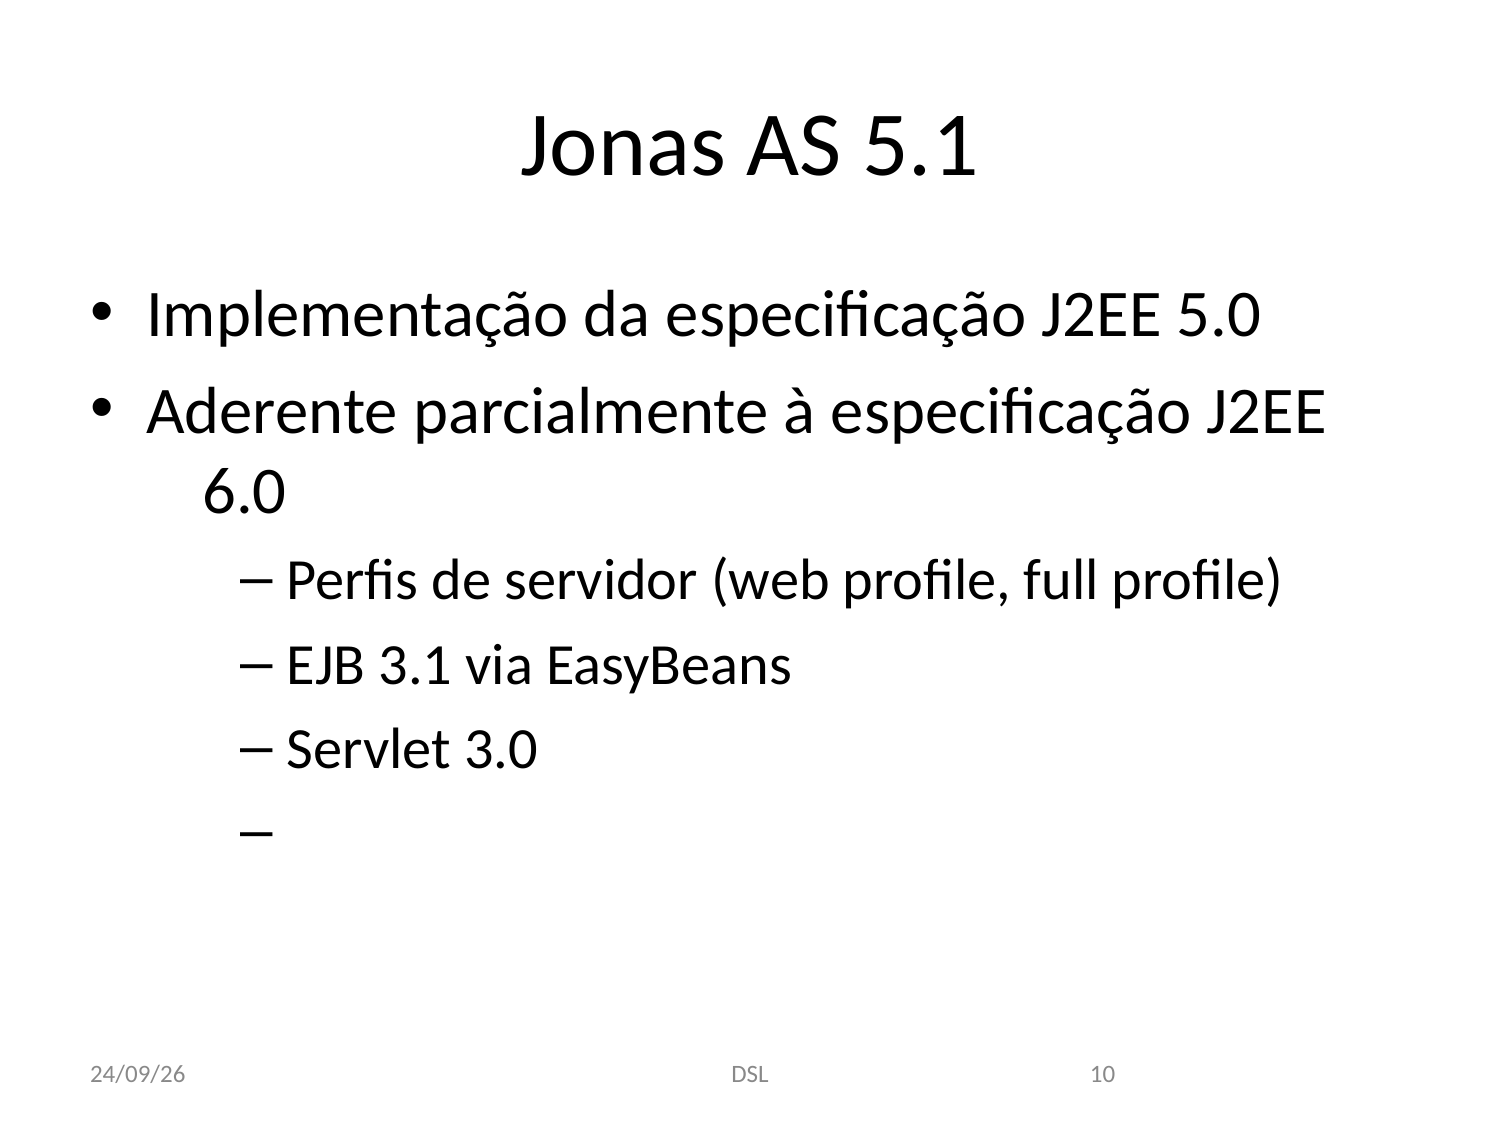

# Jonas AS 5.1
Implementação da especificação J2EE 5.0
Aderente parcialmente à especificação J2EE 6.0
Perfis de servidor (web profile, full profile)
EJB 3.1 via EasyBeans
Servlet 3.0
DSL